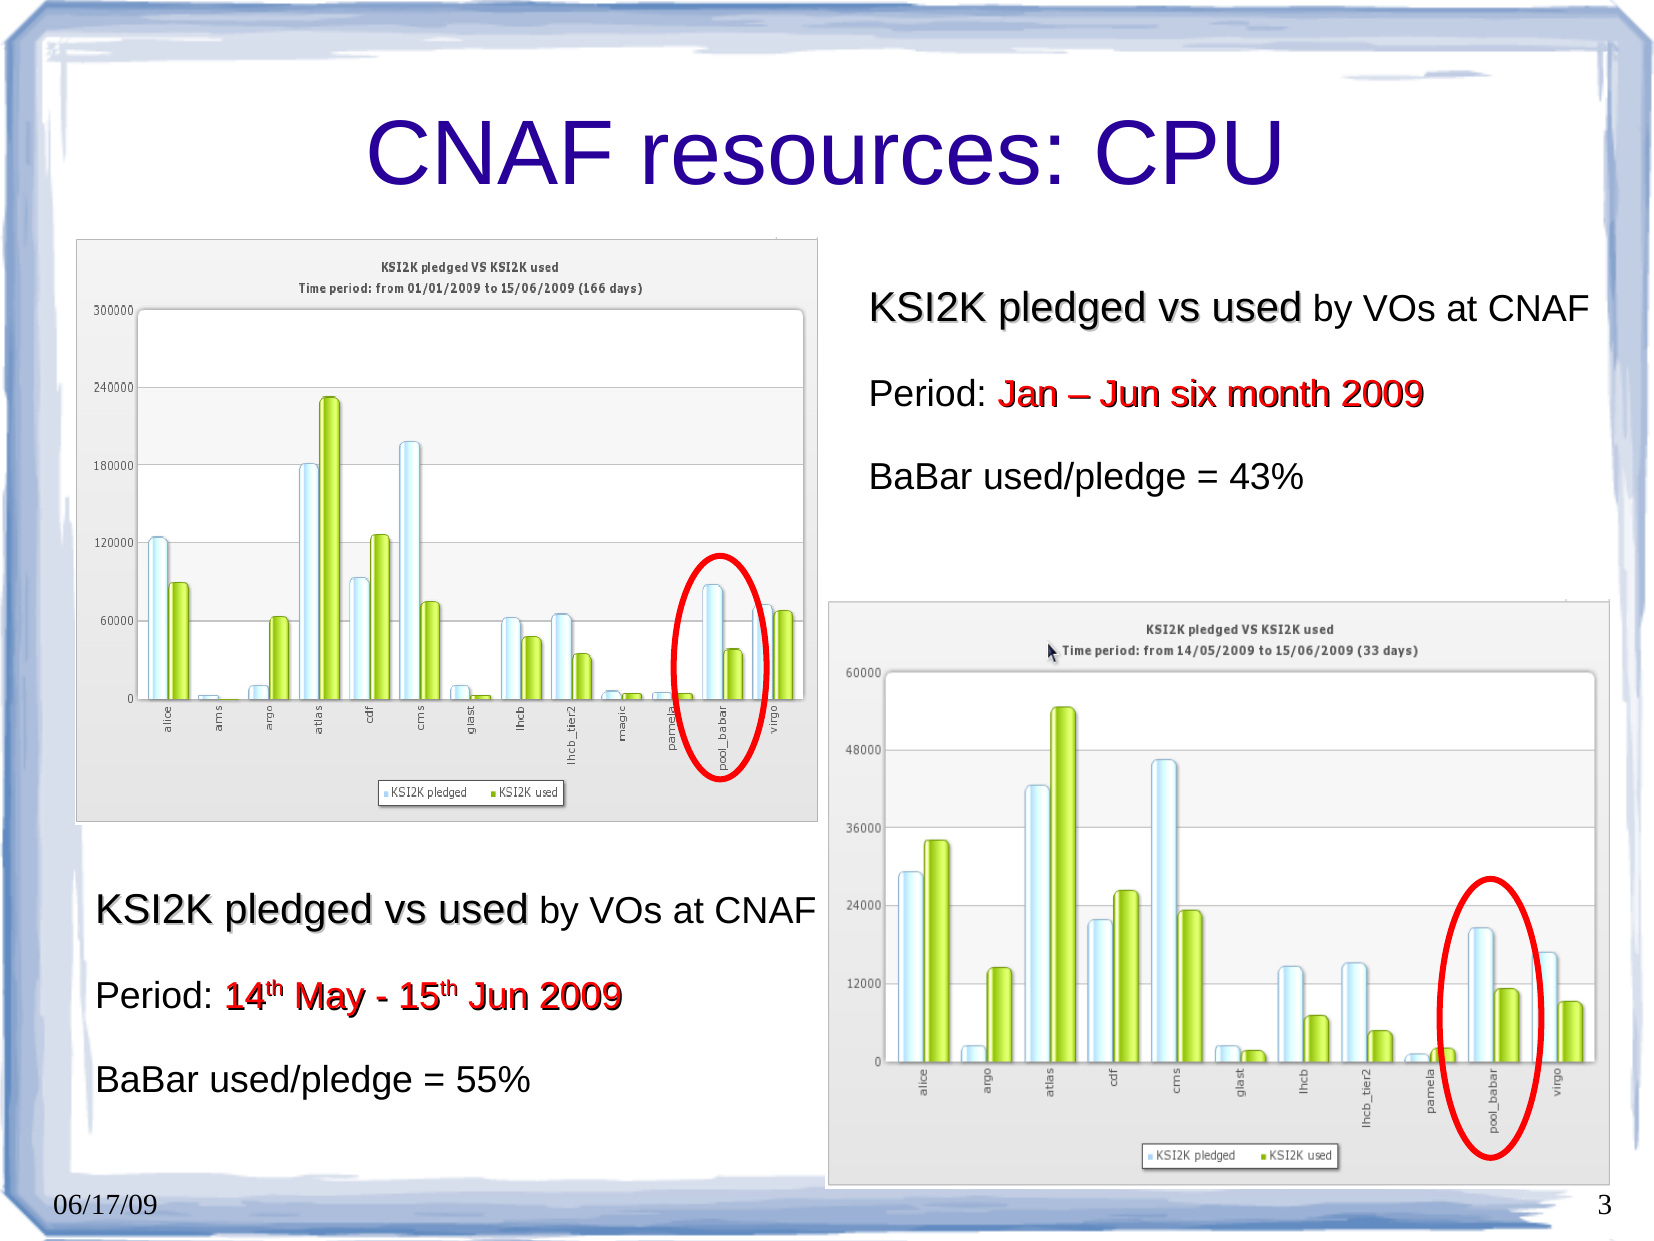

# CNAF resources: CPU
KSI2K pledged vs used by VOs at CNAF
Period: Jan – Jun six month 2009
BaBar used/pledge = 43%
KSI2K pledged vs used by VOs at CNAF
Period: 14th May - 15th Jun 2009
BaBar used/pledge = 55%
06/17/09
3